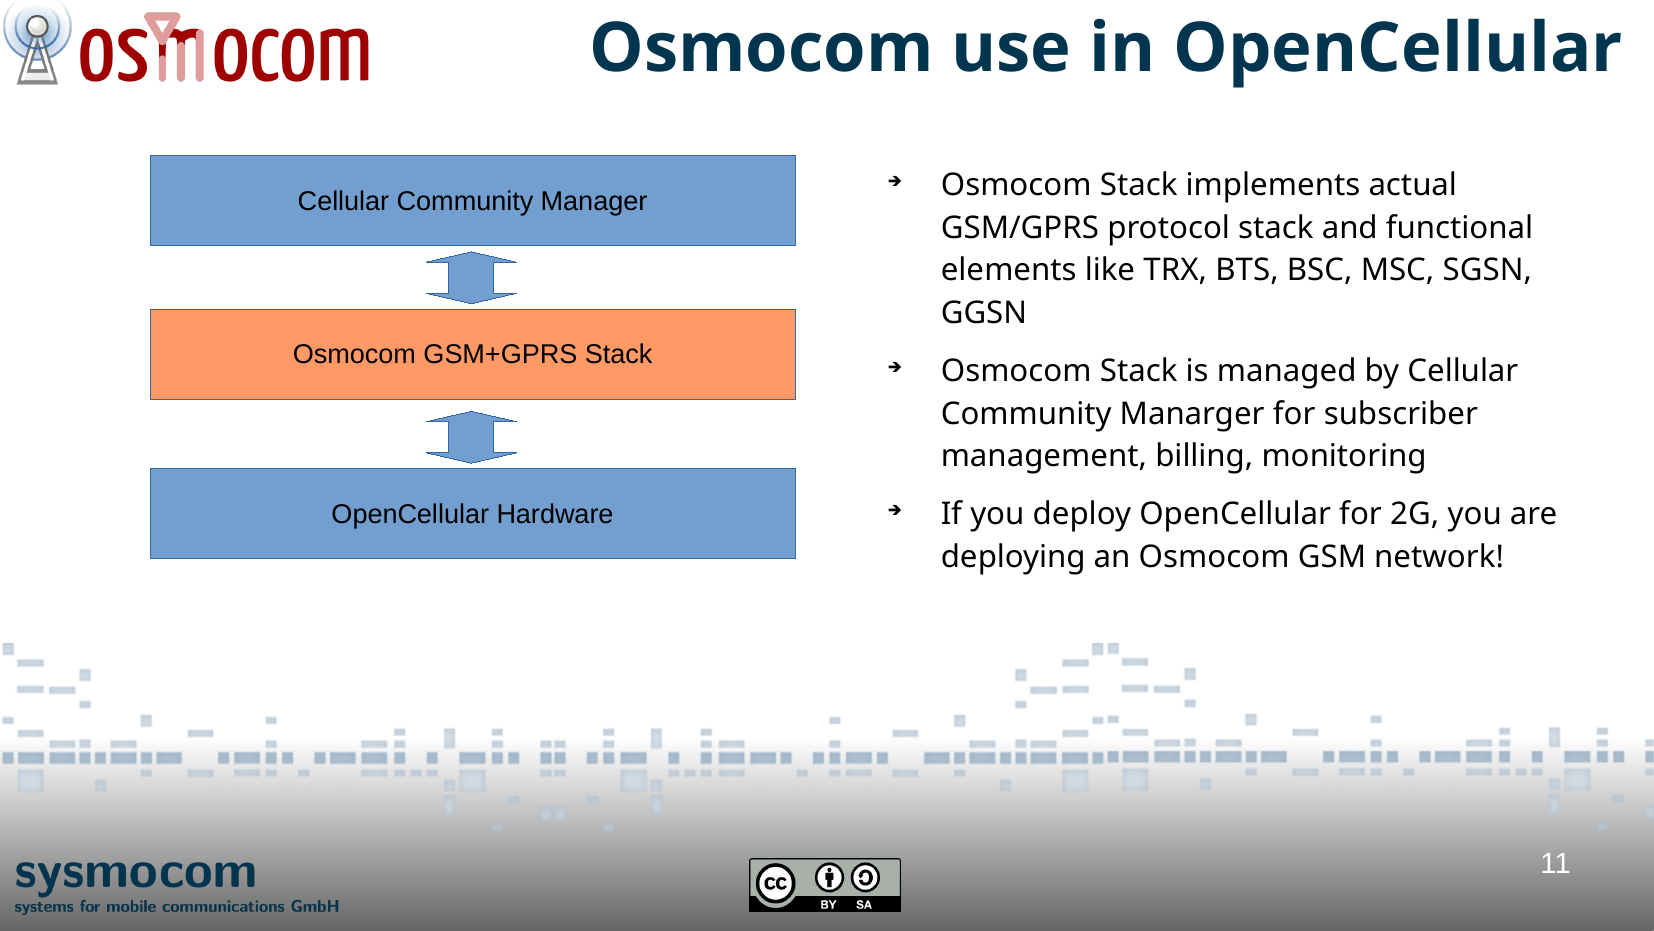

# Osmocom use in OpenCellular
Cellular Community Manager
Osmocom Stack implements actual GSM/GPRS protocol stack and functional elements like TRX, BTS, BSC, MSC, SGSN, GGSN
Osmocom Stack is managed by Cellular Community Manarger for subscriber management, billing, monitoring
If you deploy OpenCellular for 2G, you are deploying an Osmocom GSM network!
Osmocom GSM+GPRS Stack
OpenCellular Hardware
11